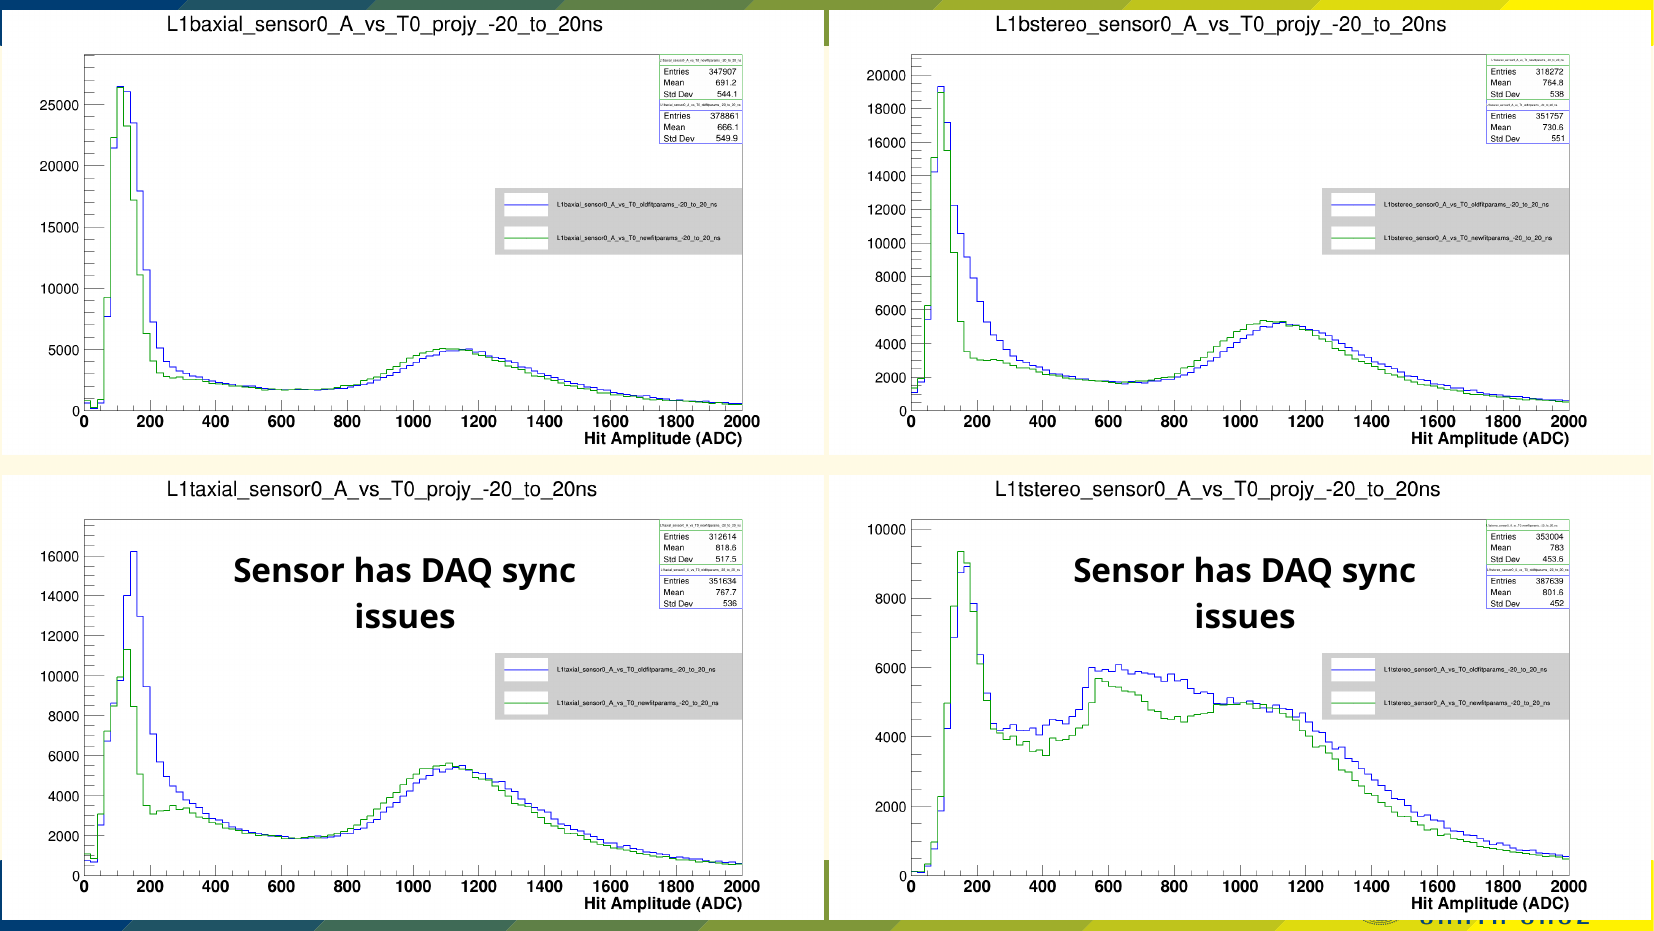

Sensor has DAQ sync issues
Sensor has DAQ sync issues